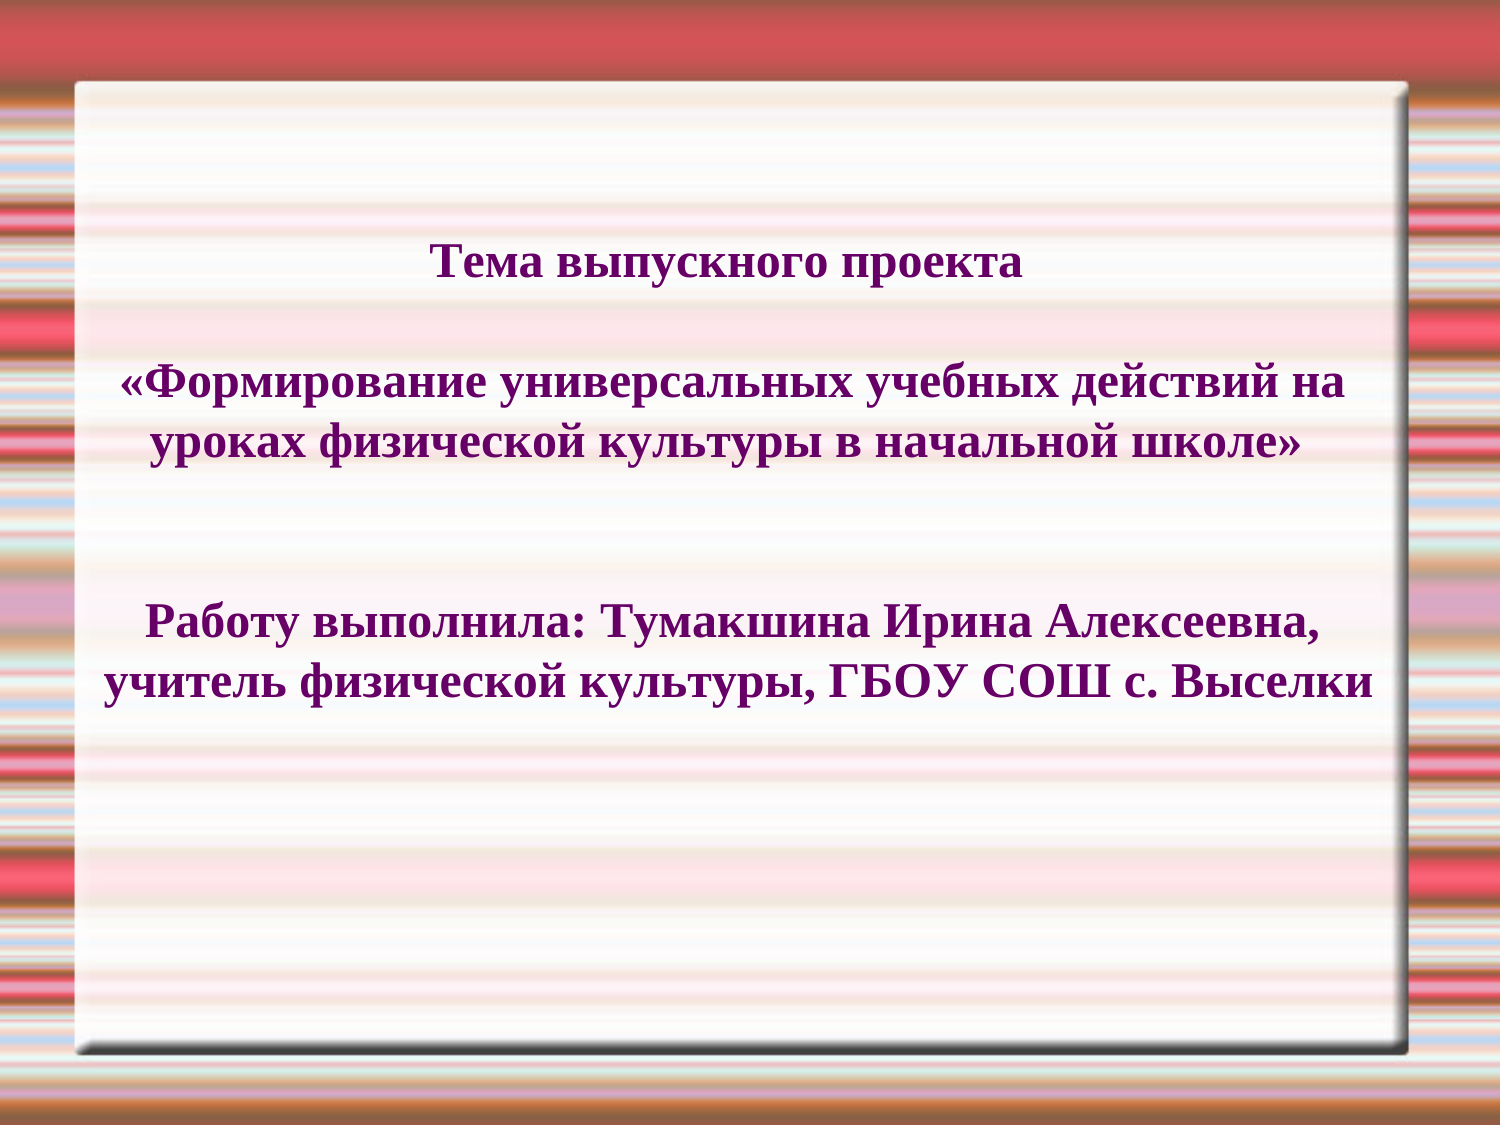

# Тема выпускного проекта «Формирование универсальных учебных действий на уроках физической культуры в начальной школе» Работу выполнила: Тумакшина Ирина Алексеевна, учитель физической культуры, ГБОУ СОШ с. Выселки